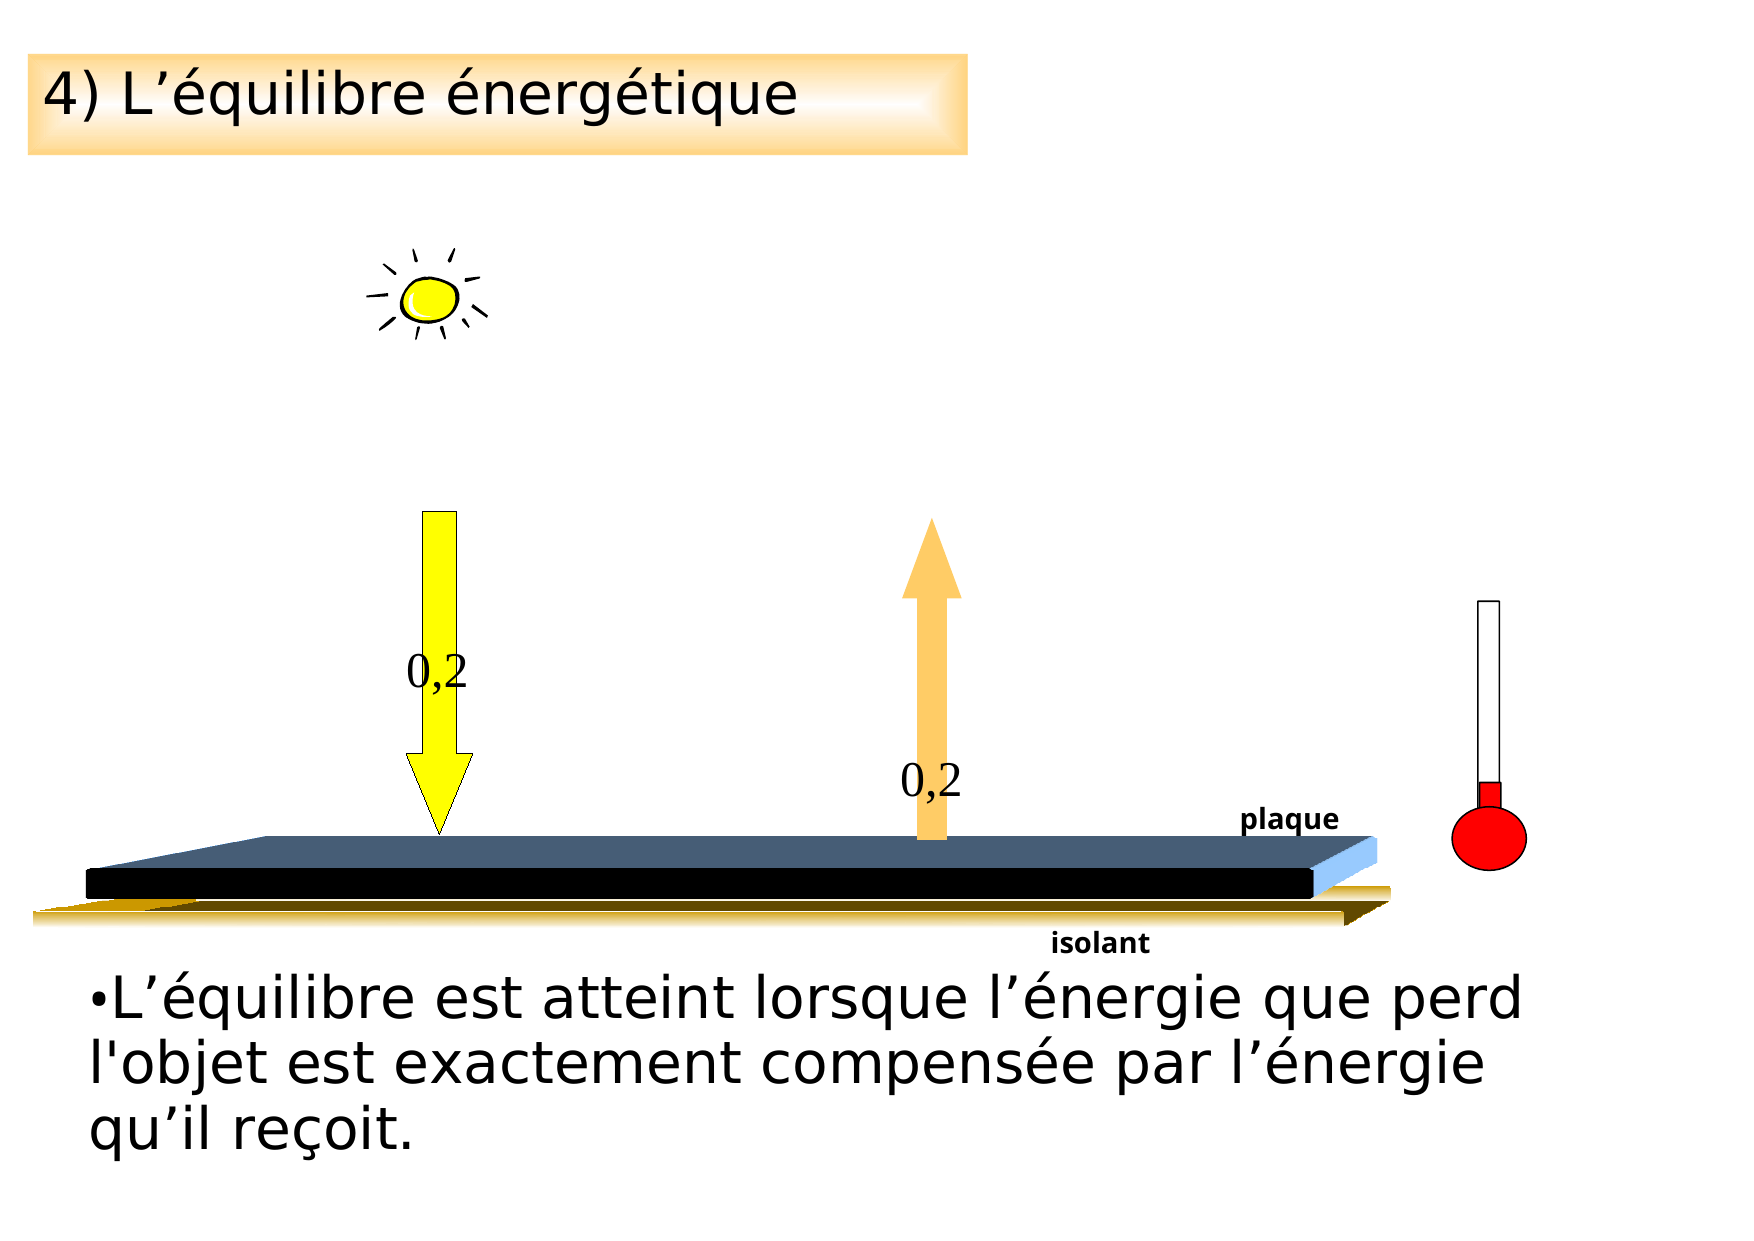

4) L’équilibre énergétique
0,2
0,2
plaque
isolant
L’équilibre est atteint lorsque l’énergie que perd l'objet est exactement compensée par l’énergie qu’il reçoit.